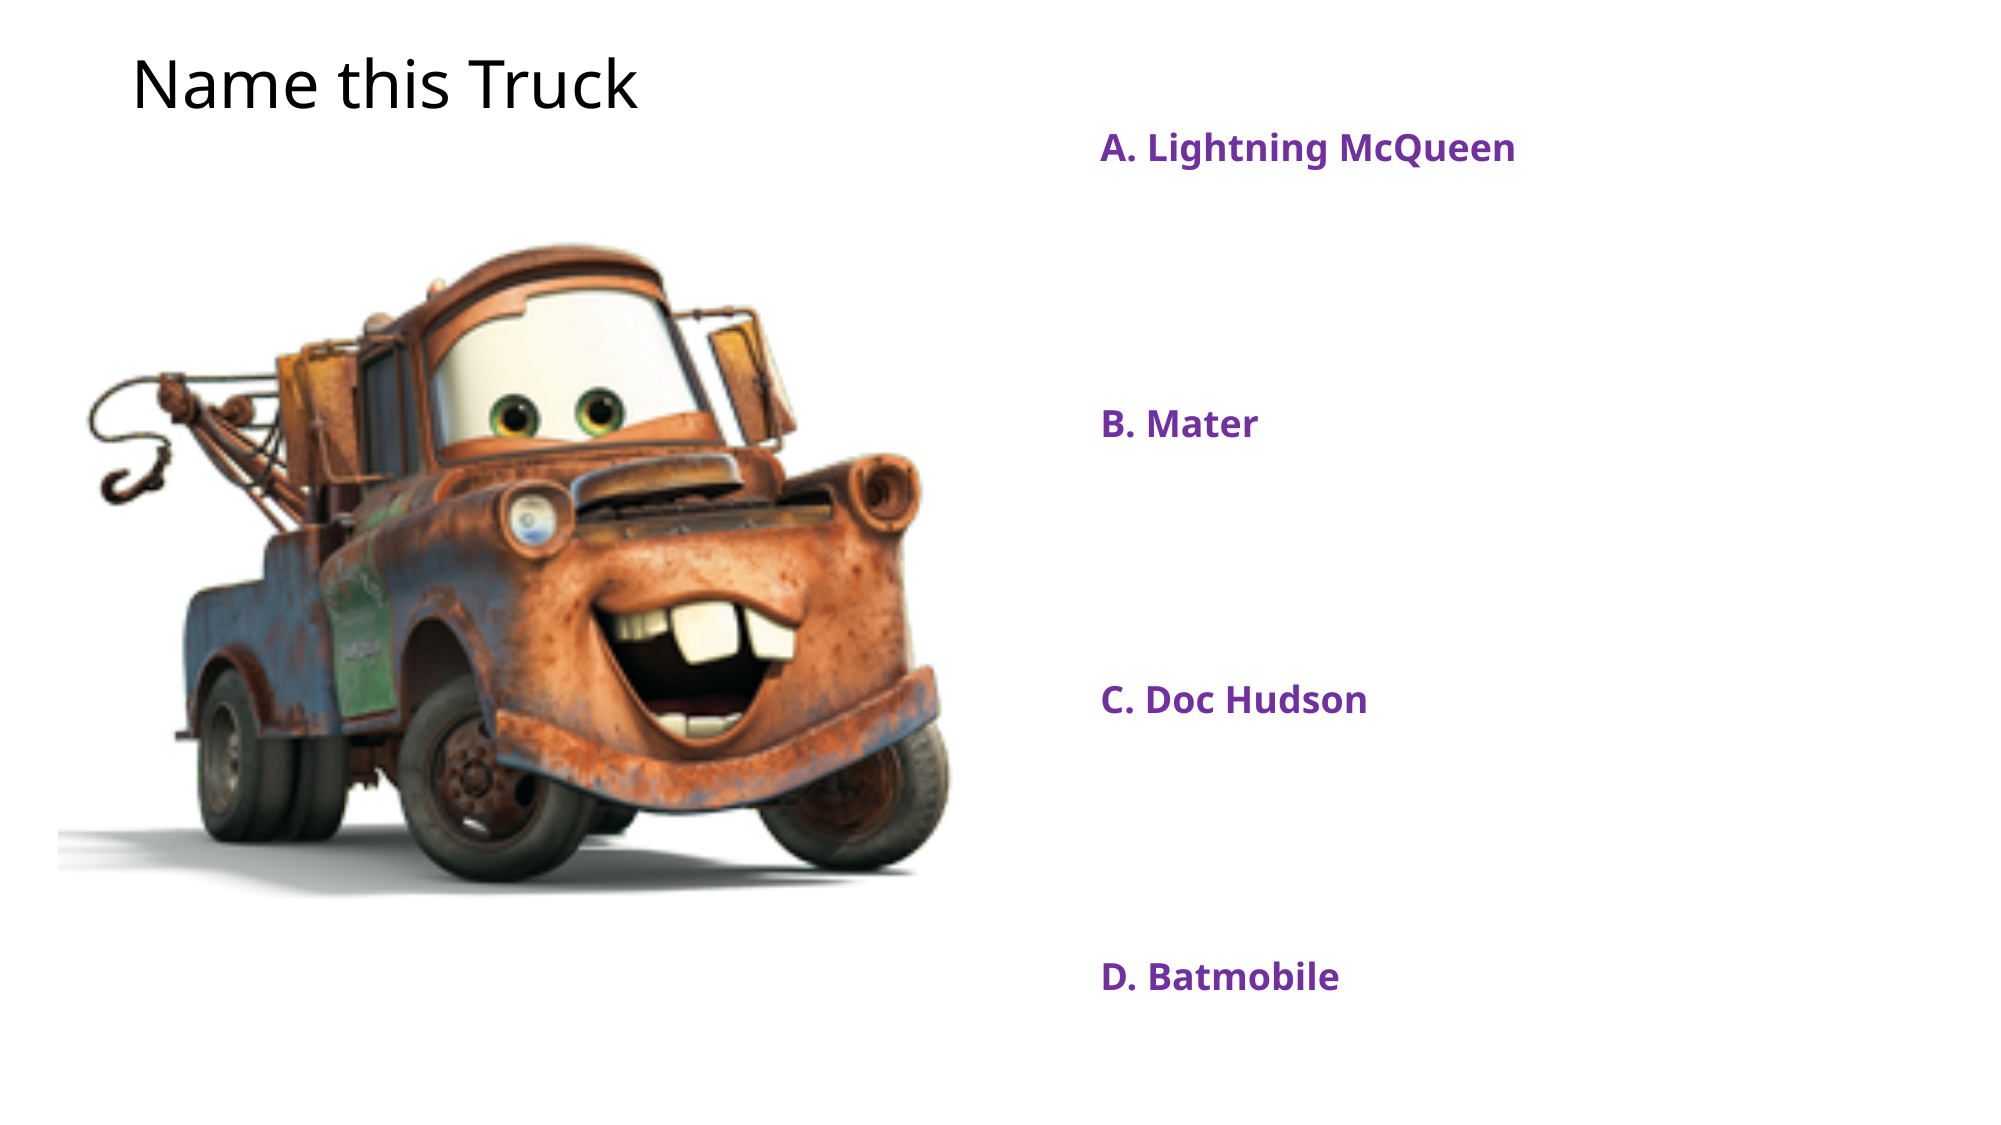

Name this Truck
A. Lightning McQueen
B. Mater
C. Doc Hudson
D. Batmobile